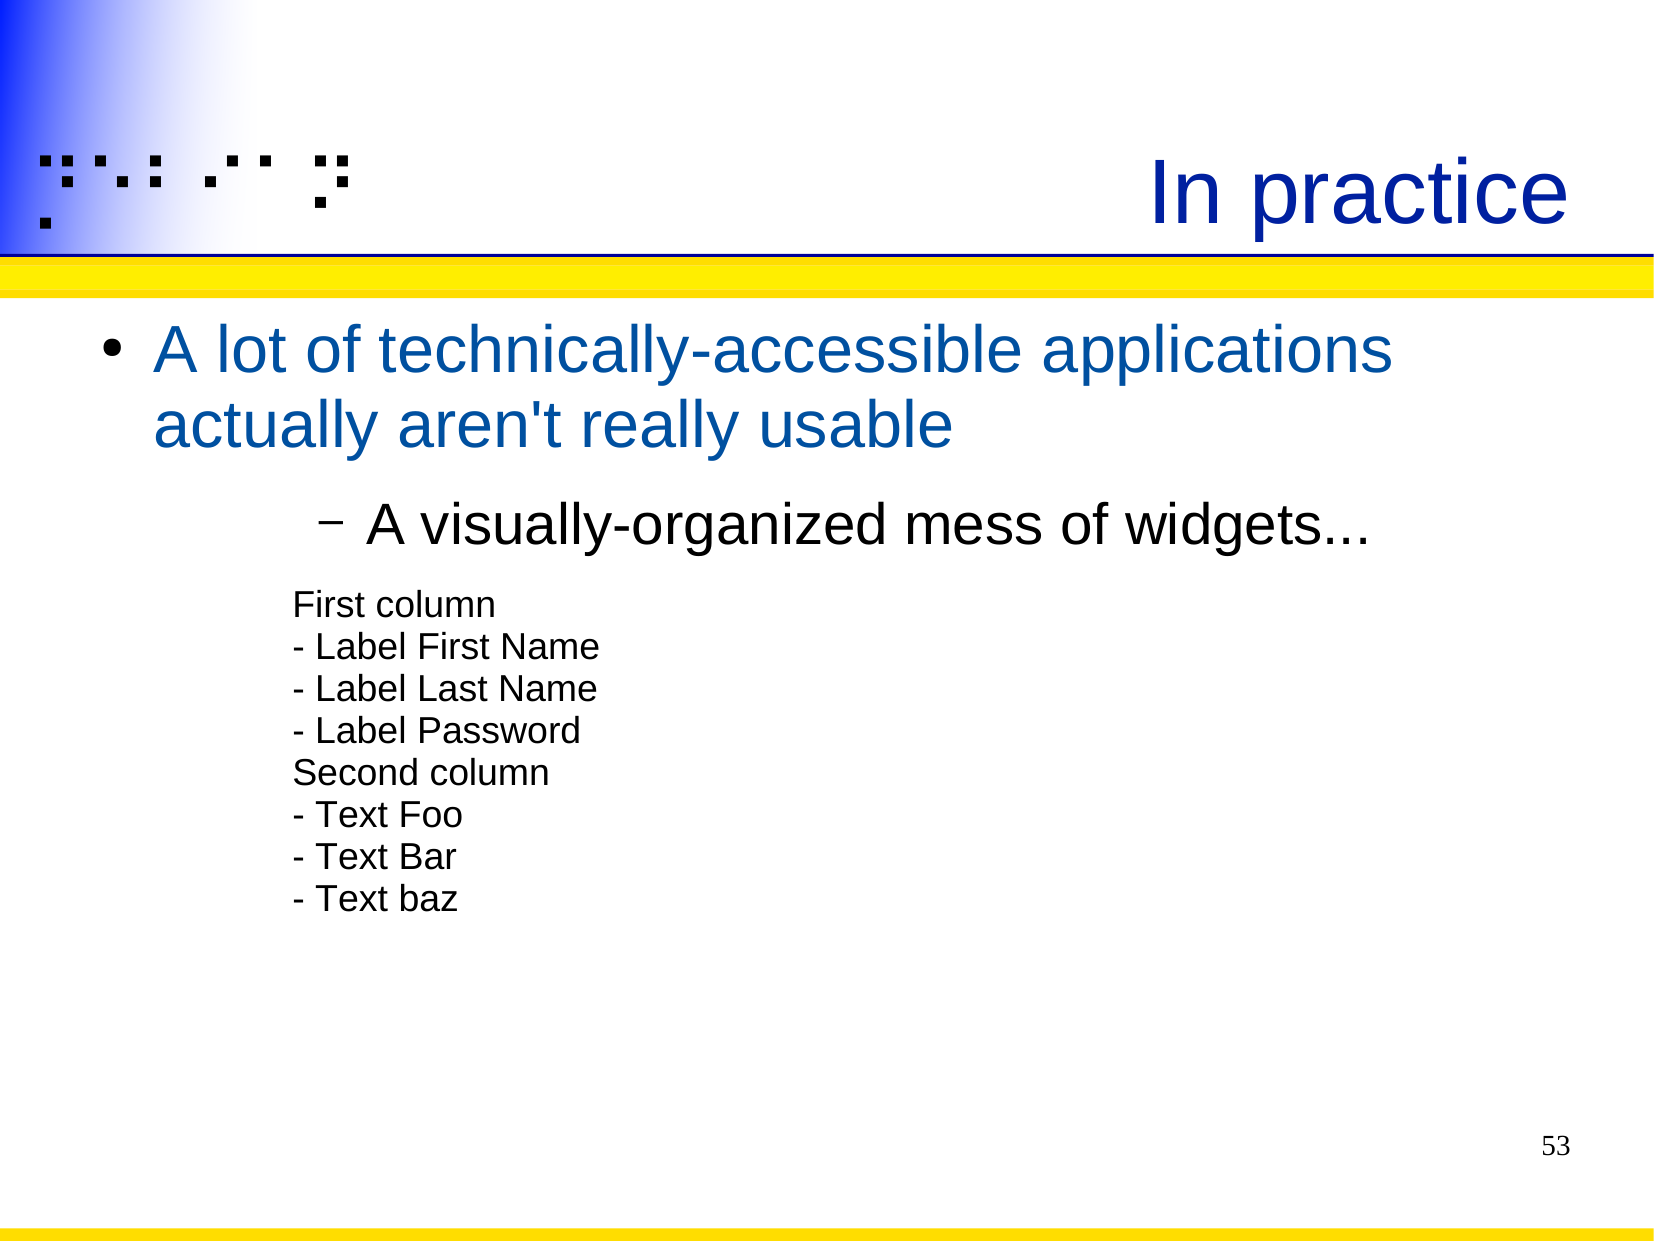

# In practice
A lot of technically-accessible applications actually aren't really usable
A visually-organized mess of widgets...
First column
- Label First Name
- Label Last Name
- Label Password
Second column
- Text Foo
- Text Bar
- Text baz
53